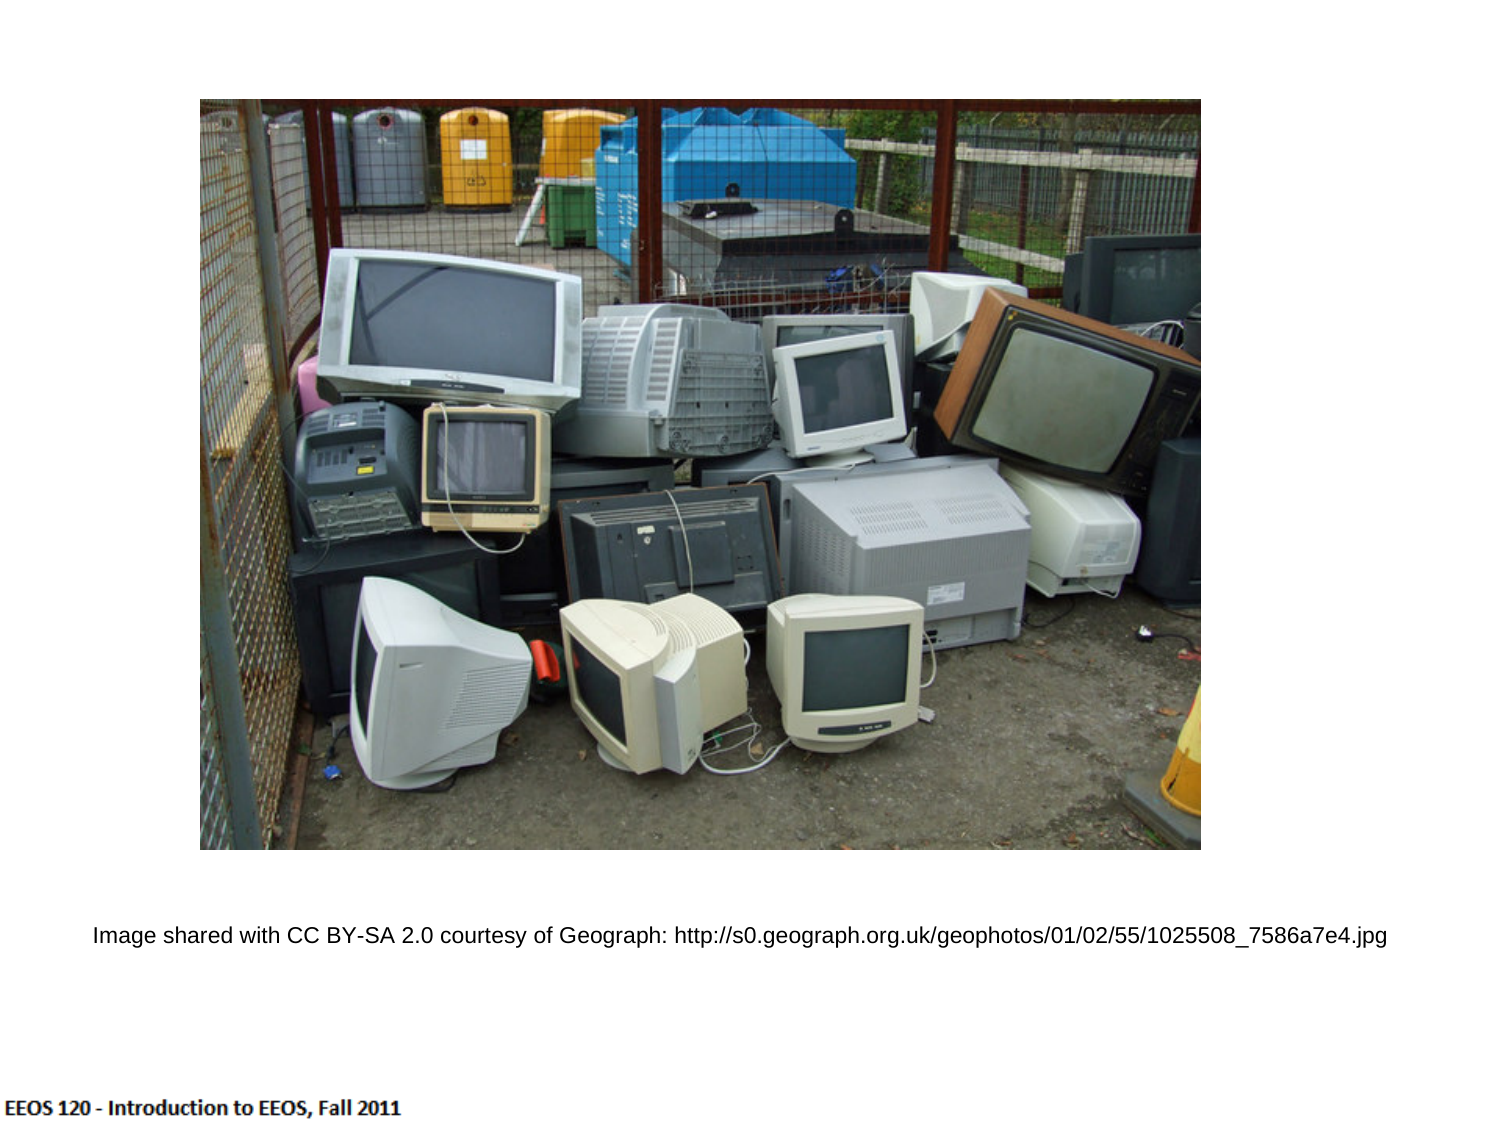

#
Image shared with CC BY-SA 2.0 courtesy of Geograph: http://s0.geograph.org.uk/geophotos/01/02/55/1025508_7586a7e4.jpg